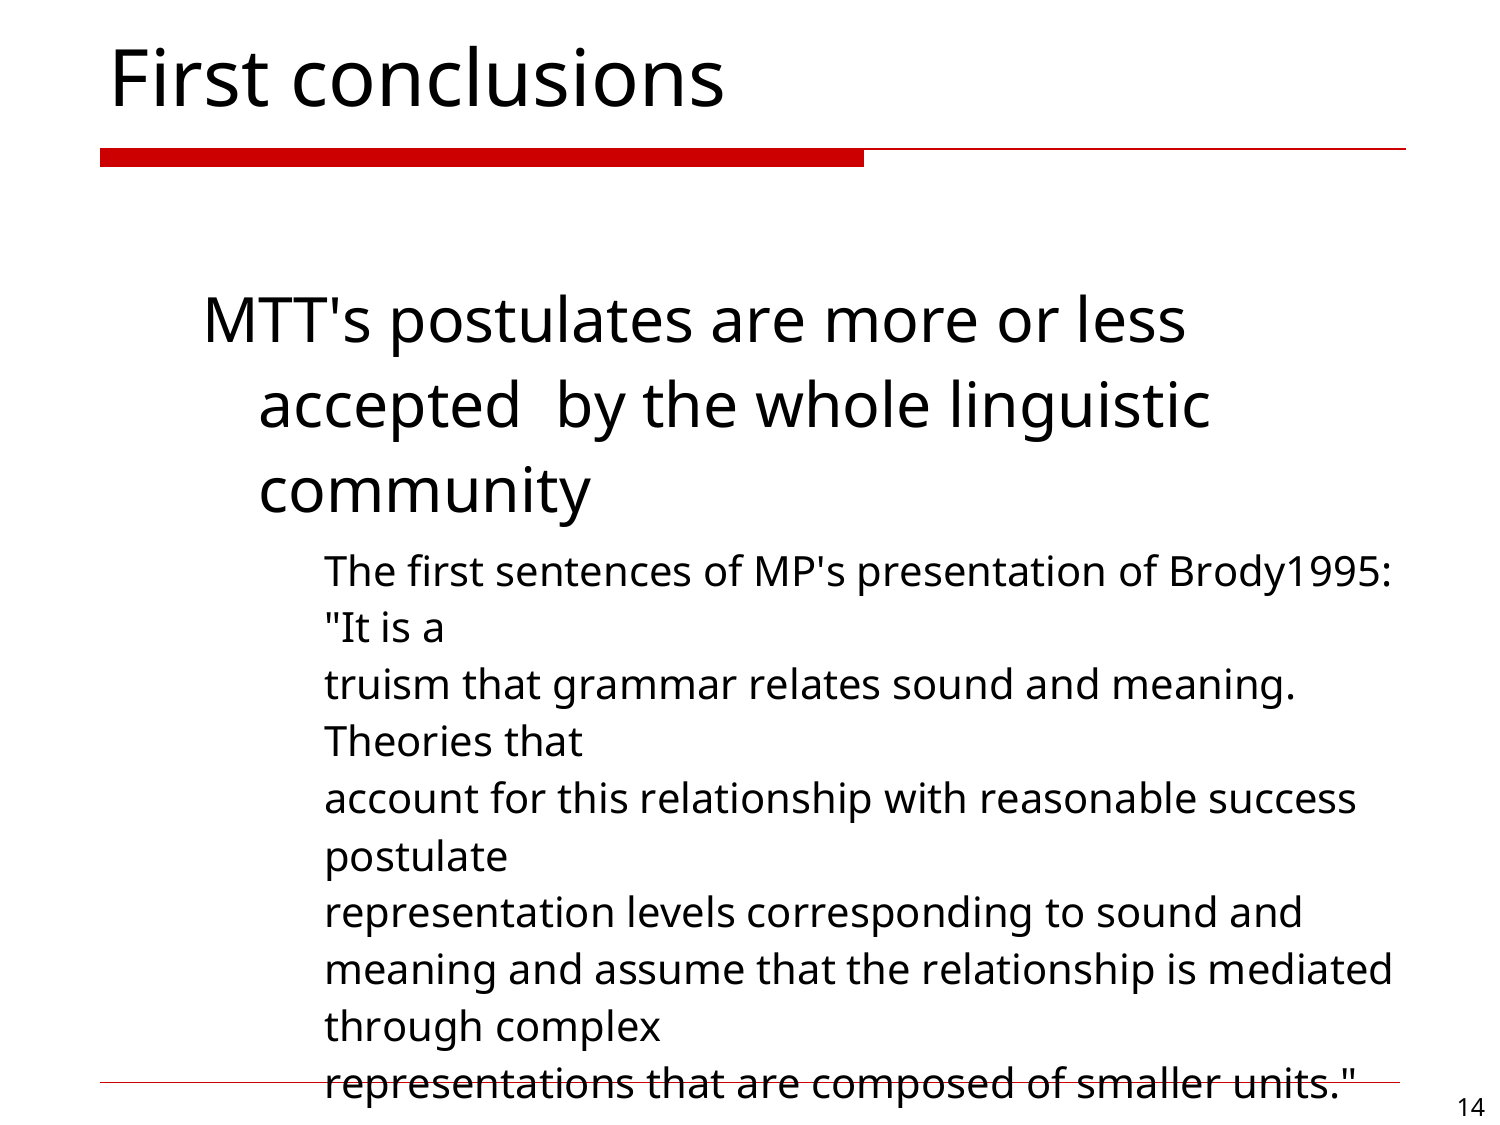

# First conclusions
MTT's postulates are more or less accepted by the whole linguistic community
	The first sentences of MP's presentation of Brody1995: "It is a
truism that grammar relates sound and meaning. Theories that
account for this relationship with reasonable success postulate
representation levels corresponding to sound and meaning and assume that the relationship is mediated through complex
representations that are composed of smaller units."
Main difference of view: describe a natural
language as a correspondence
14